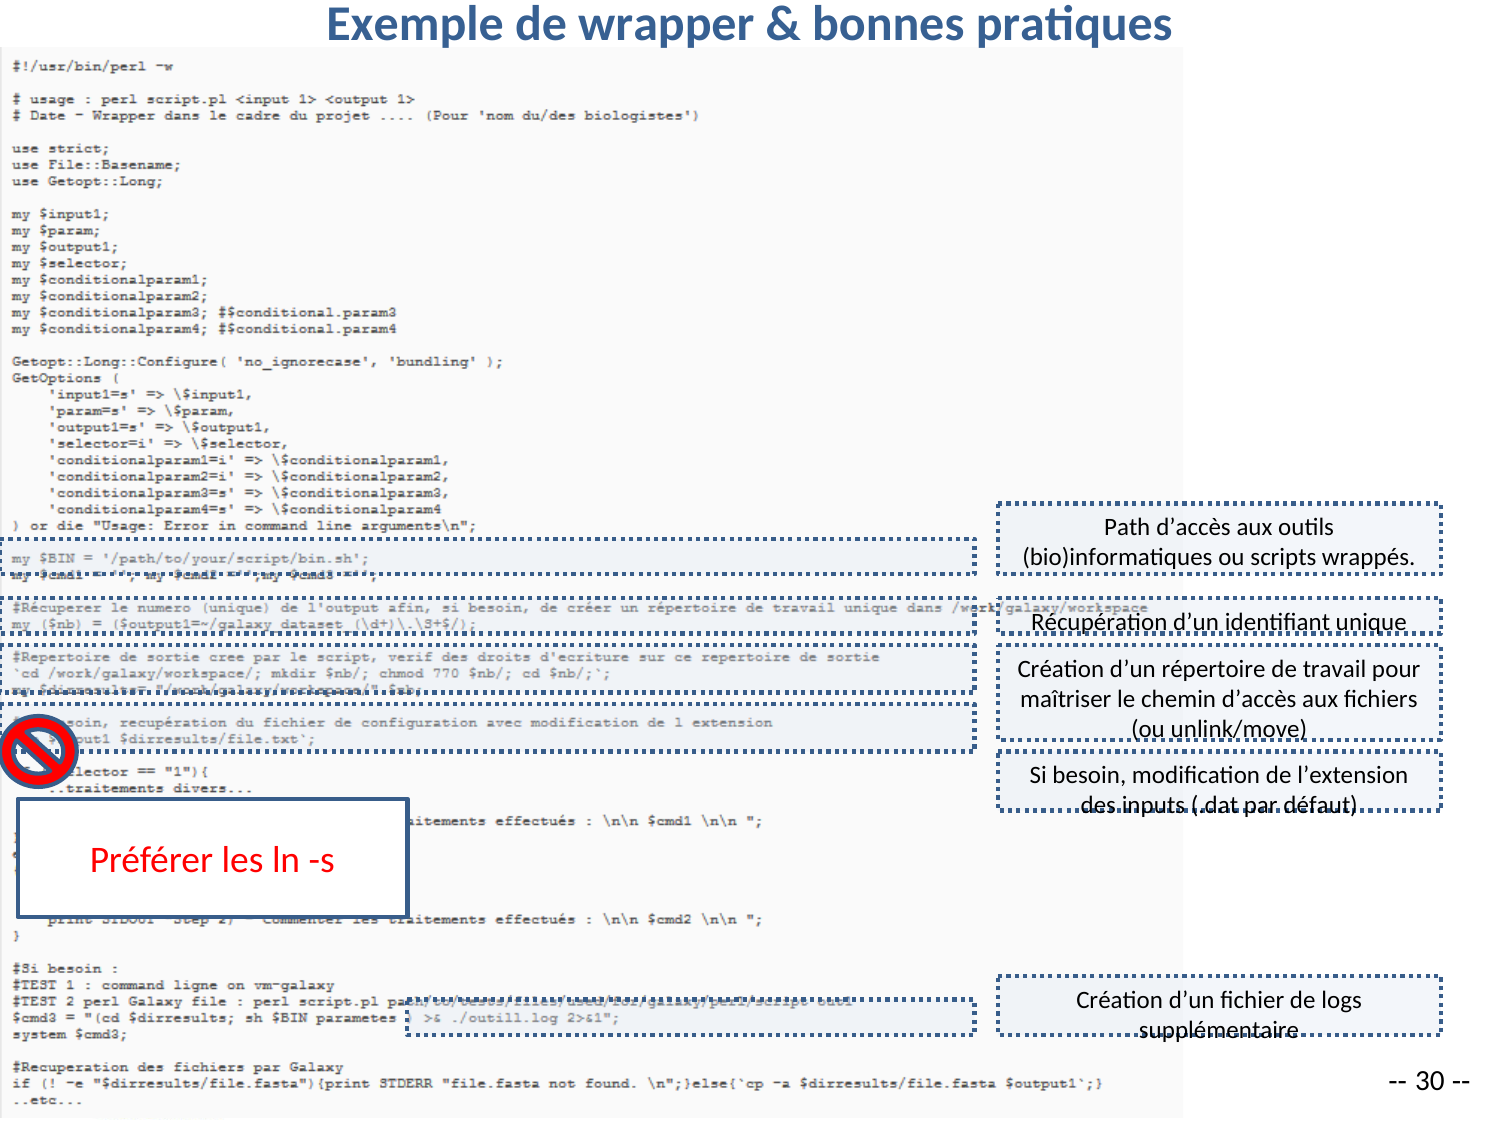

Exemple de wrapper & bonnes pratiques
Path d’accès aux outils (bio)informatiques ou scripts wrappés.
Récupération d’un identifiant unique
Création d’un répertoire de travail pour maîtriser le chemin d’accès aux fichiers (ou unlink/move)
Si besoin, modification de l’extension des inputs (.dat par défaut)
Création d’un fichier de logs supplémentaire
Préférer les ln -s